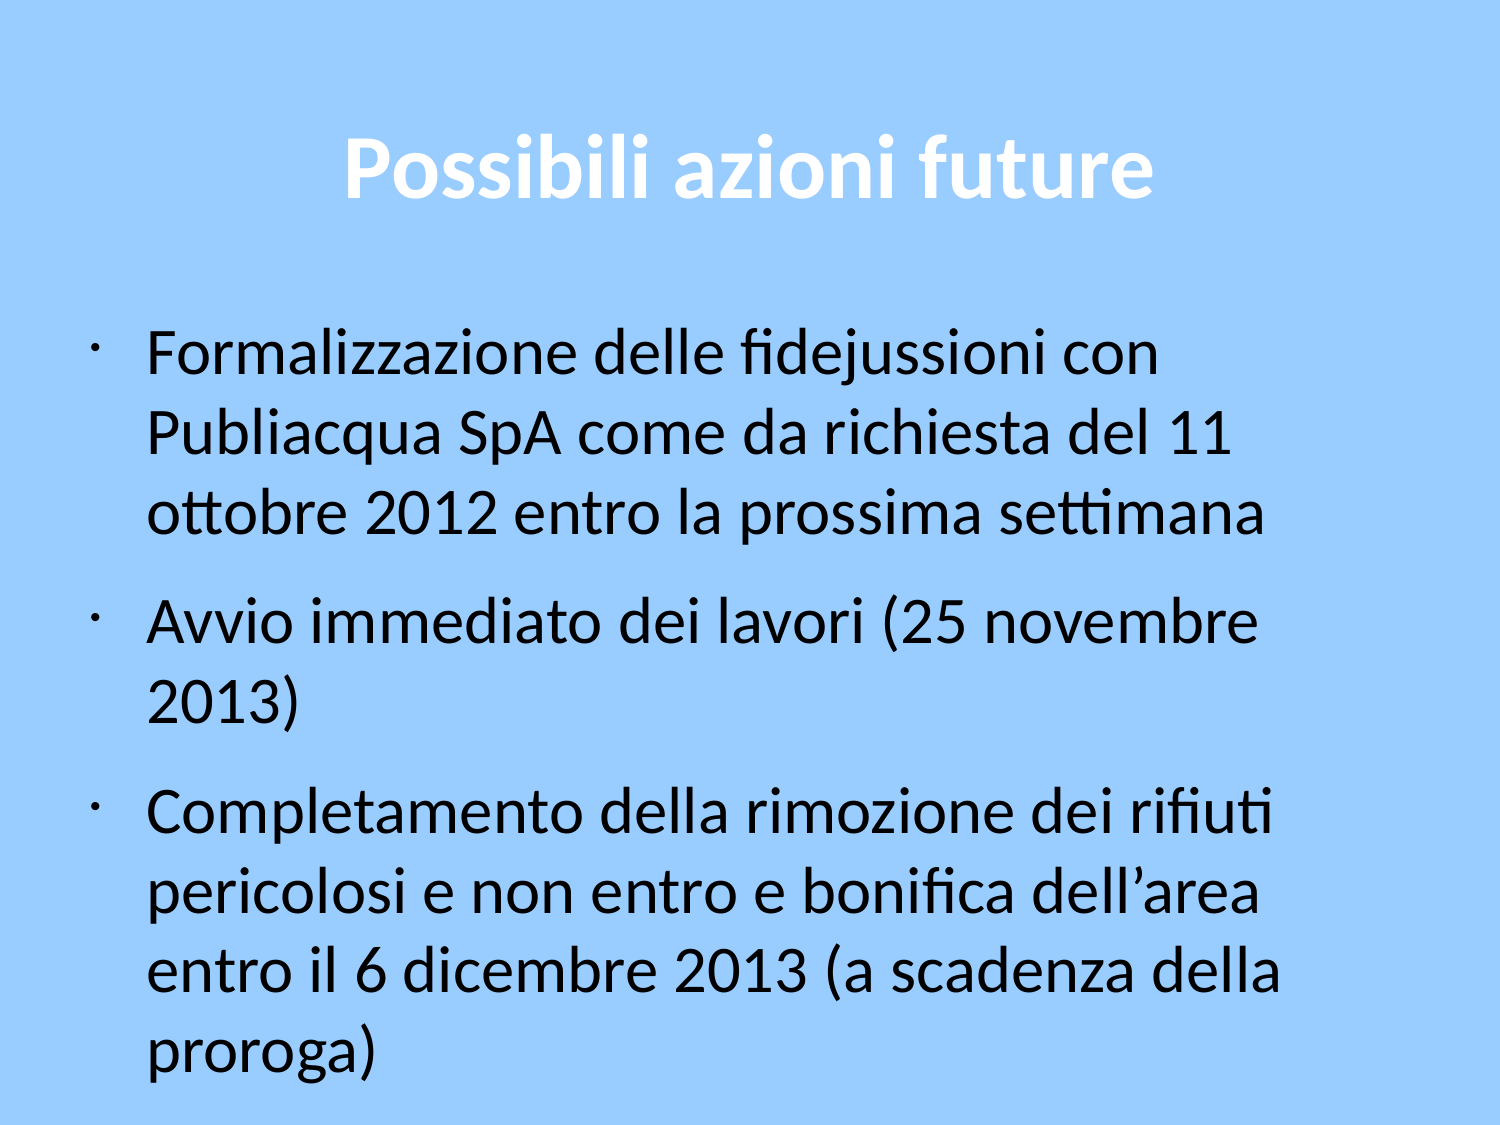

# Possibili azioni future
Formalizzazione delle fidejussioni con Publiacqua SpA come da richiesta del 11 ottobre 2012 entro la prossima settimana
Avvio immediato dei lavori (25 novembre 2013)
Completamento della rimozione dei rifiuti pericolosi e non entro e bonifica dell’area entro il 6 dicembre 2013 (a scadenza della proroga)